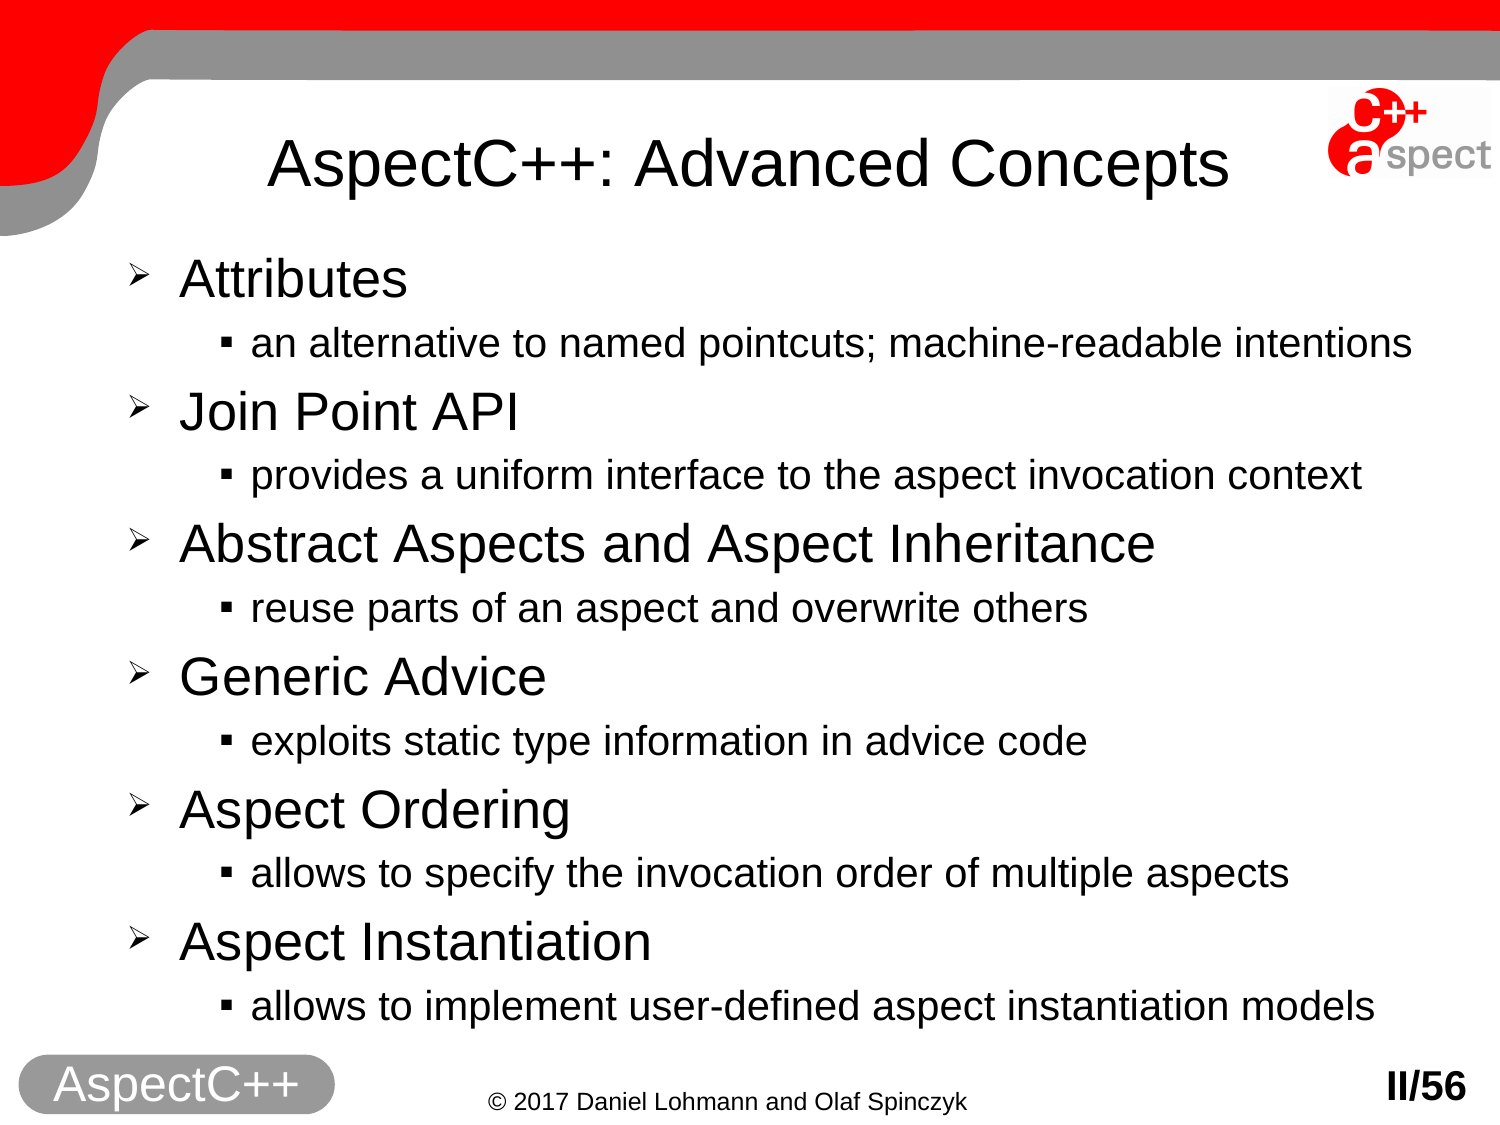

# AspectC++: Advanced Concepts
Attributes
an alternative to named pointcuts; machine-readable intentions
Join Point API
provides a uniform interface to the aspect invocation context
Abstract Aspects and Aspect Inheritance
reuse parts of an aspect and overwrite others
Generic Advice
exploits static type information in advice code
Aspect Ordering
allows to specify the invocation order of multiple aspects
Aspect Instantiation
allows to implement user-defined aspect instantiation models